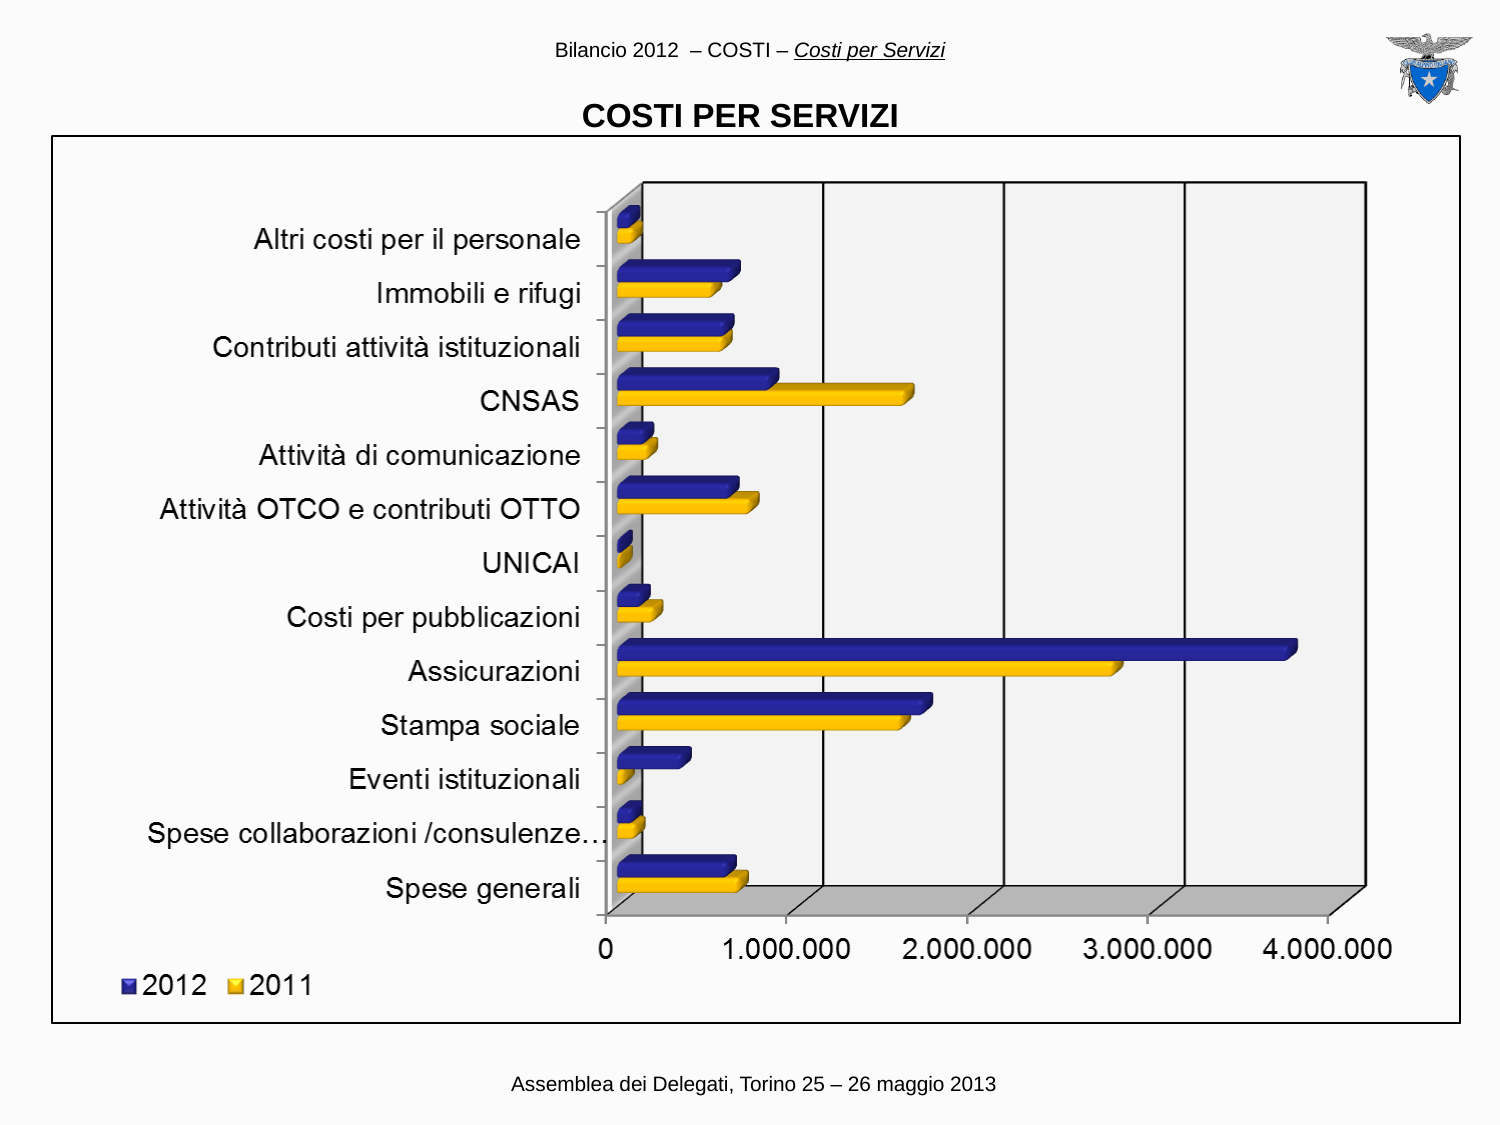

Bilancio 2012 – COSTI – Costi per Servizi
COSTI PER SERVIZI
Assemblea dei Delegati, Torino 25 – 26 maggio 2013